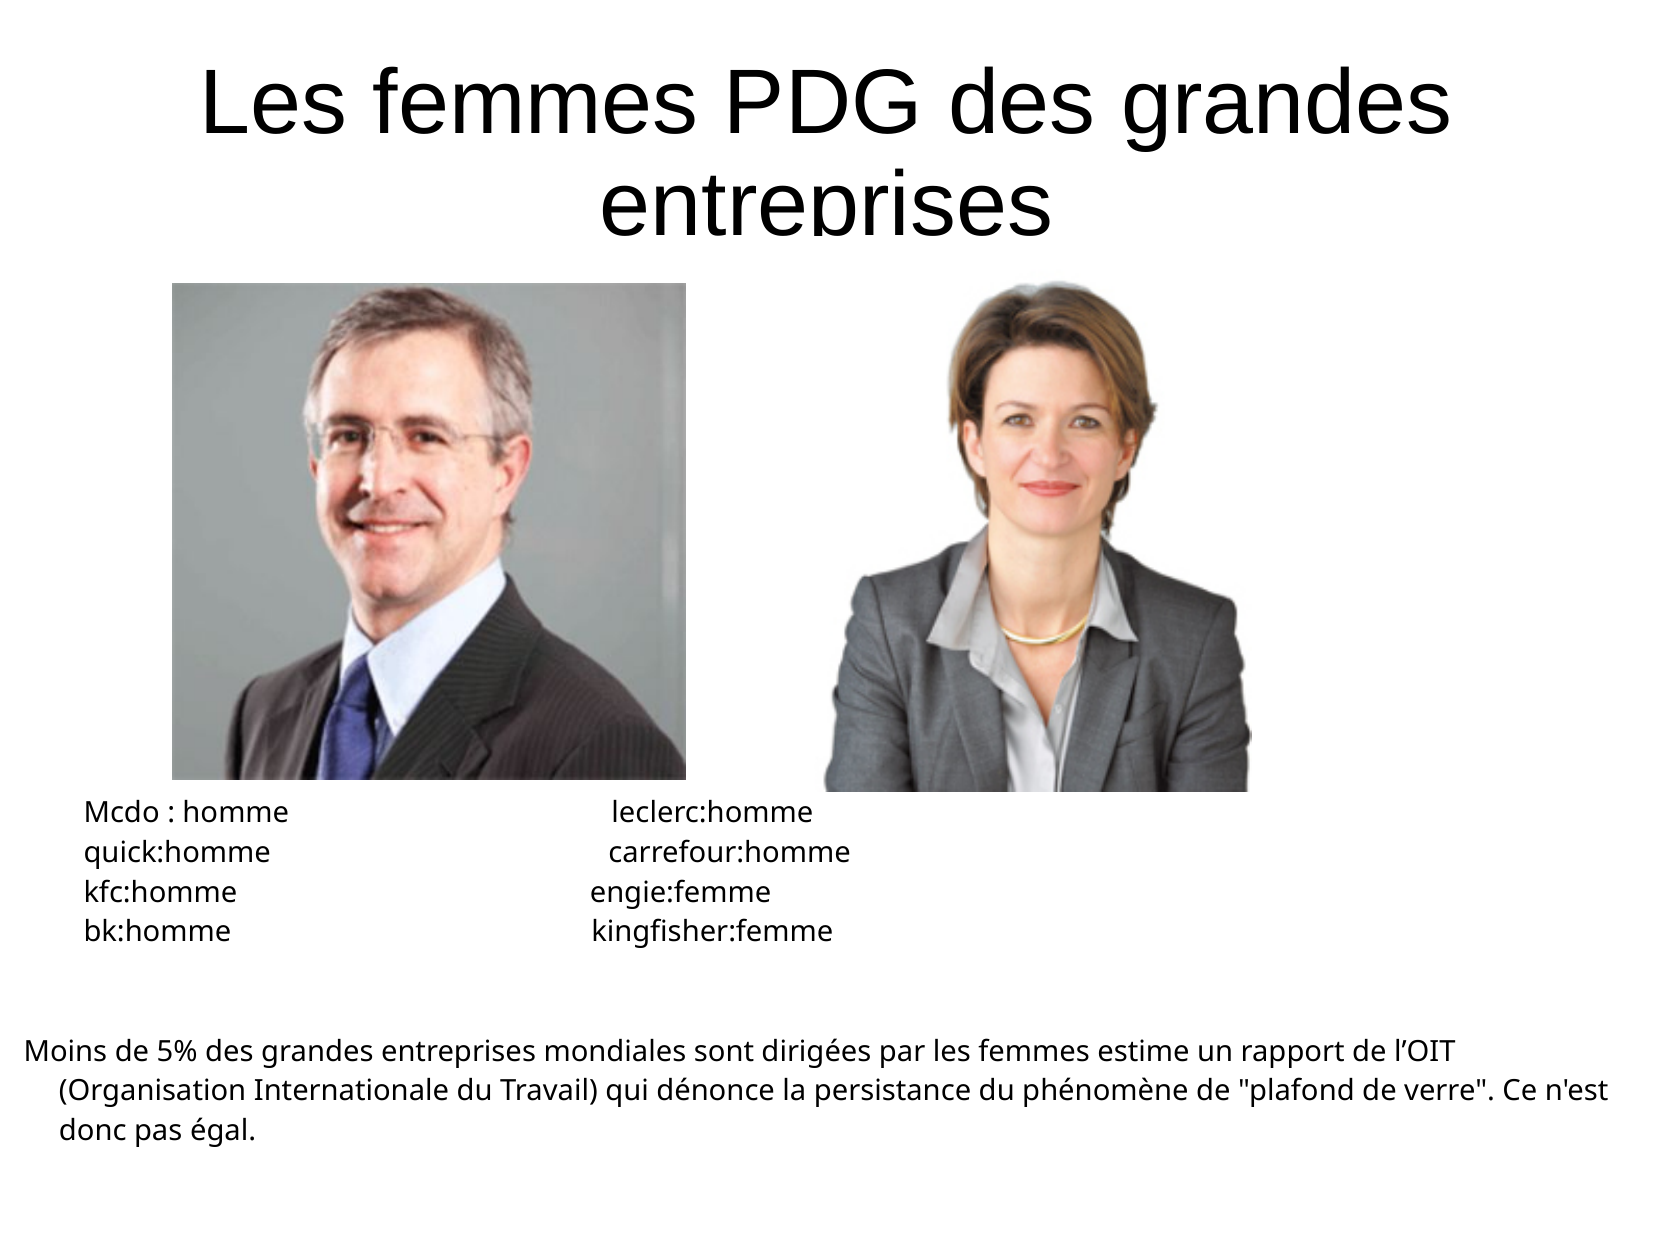

# Les femmes PDG des grandes entreprises
 Mcdo : homme leclerc:homme
 quick:homme carrefour:homme
 kfc:homme engie:femme
 bk:homme kingfisher:femme
Moins de 5% des grandes entreprises mondiales sont dirigées par les femmes estime un rapport de l’OIT (Organisation Internationale du Travail) qui dénonce la persistance du phénomène de "plafond de verre". Ce n'est donc pas égal.